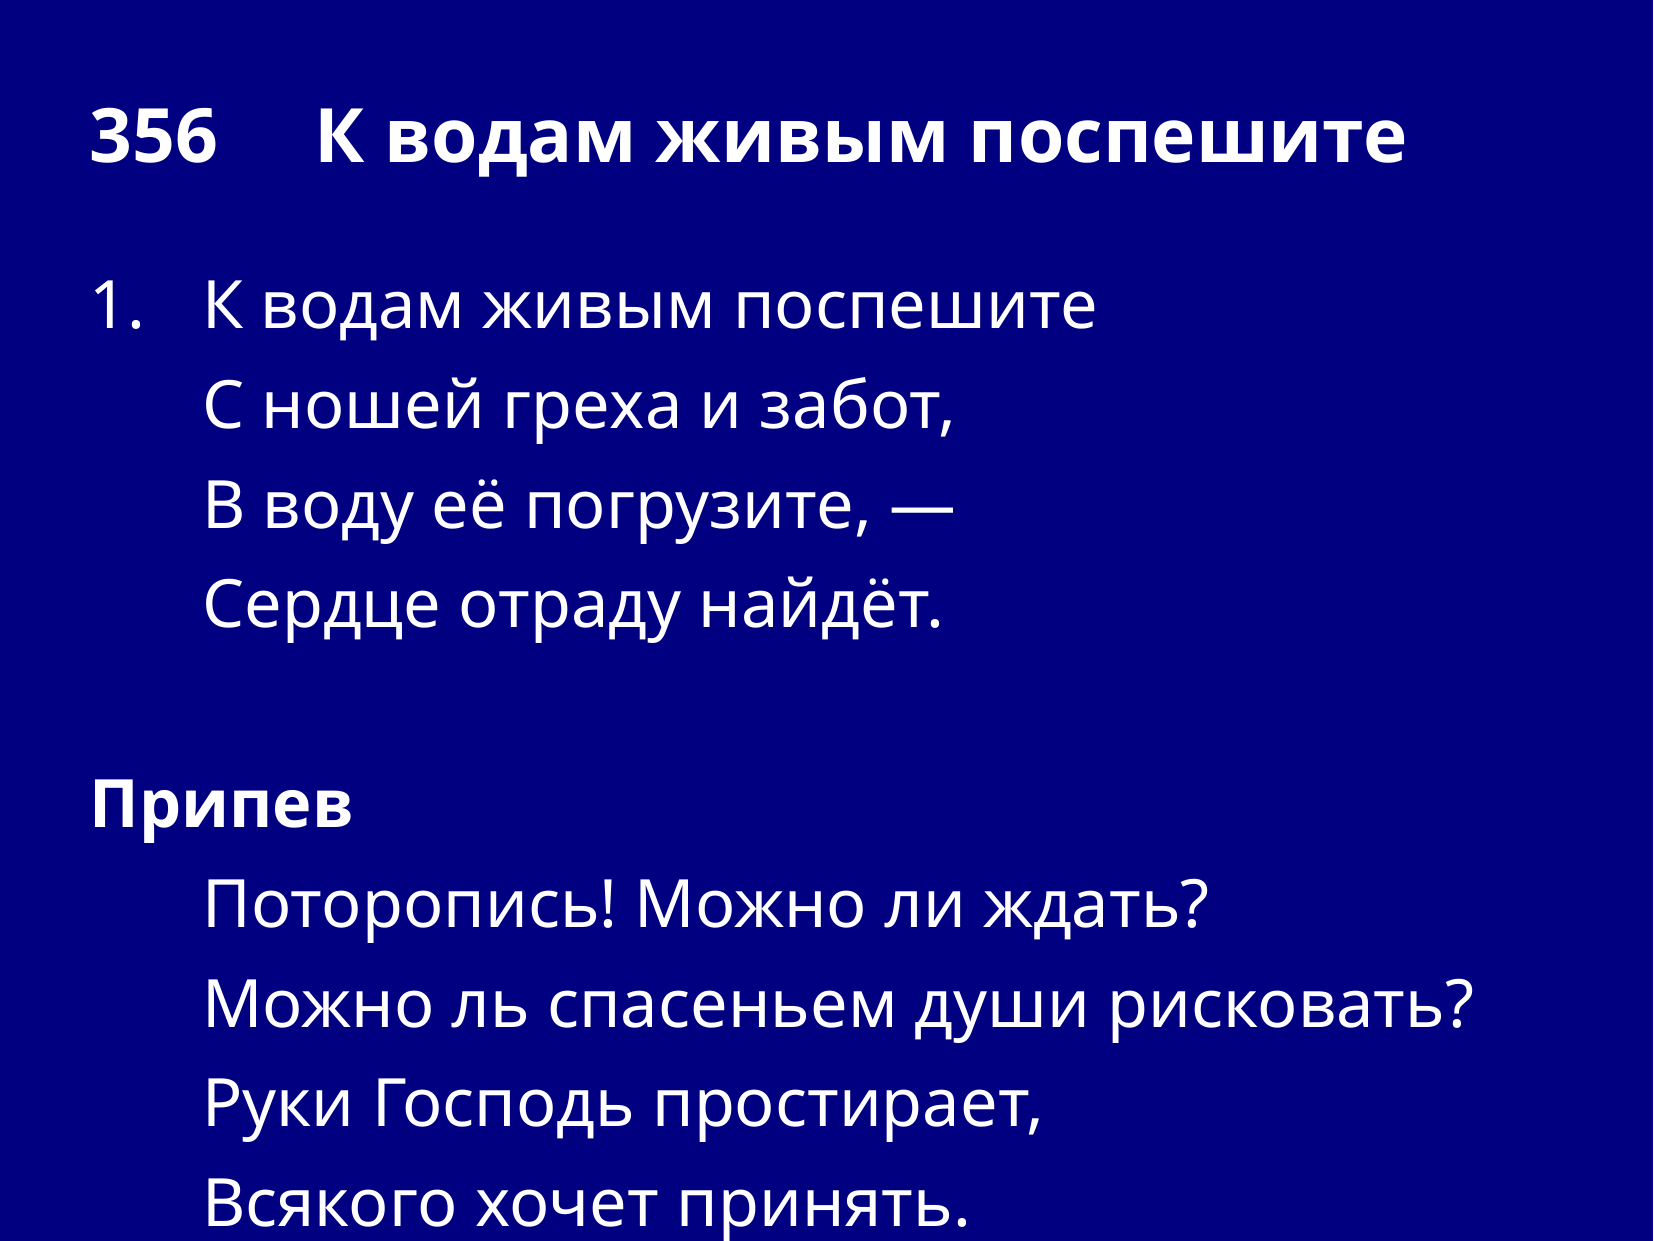

356	К водам живым поспешите
1.	К водам живым поспешите
	С ношей греха и забот,
	В воду её погрузите, —
	Сердце отраду найдёт.
Припев
	Поторопись! Можно ли ждать?
	Можно ль спасеньем души рисковать?
	Руки Господь простирает,
	Всякого хочет принять.